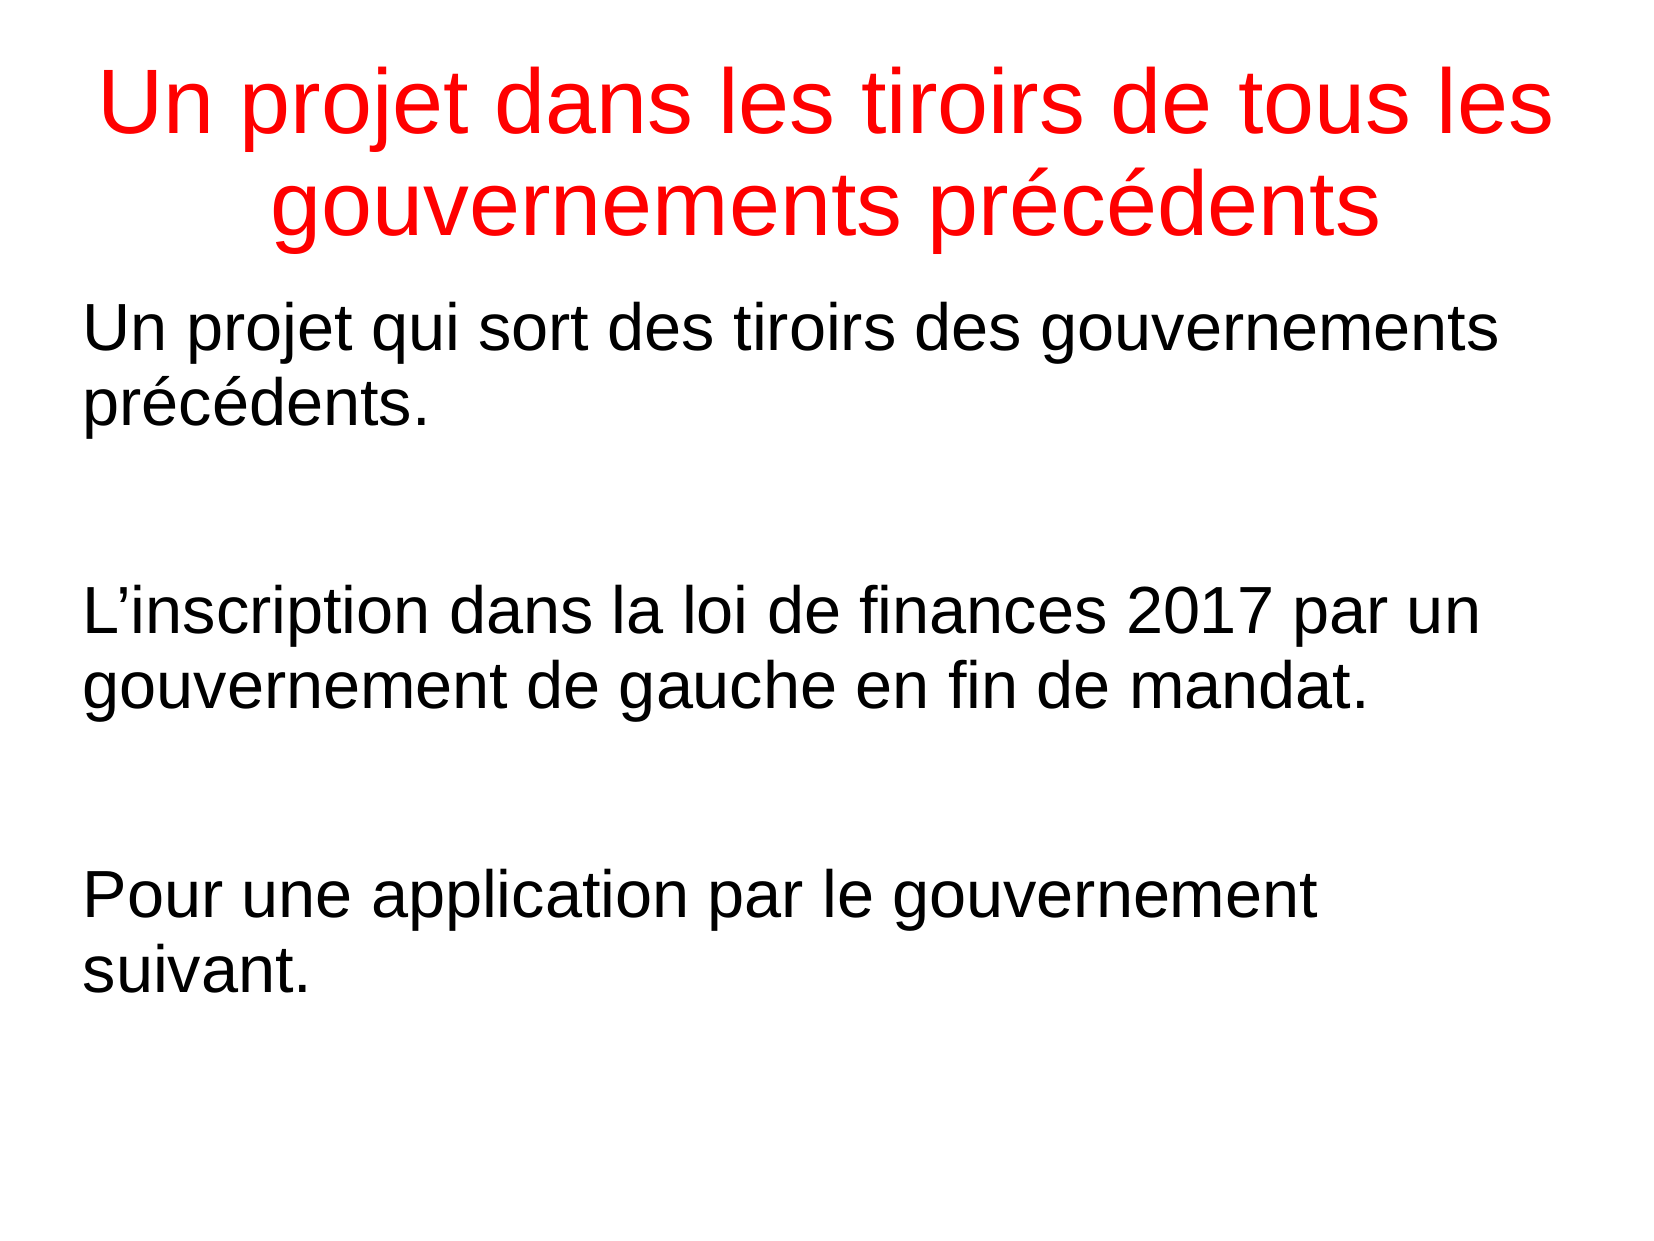

# Un projet dans les tiroirs de tous les gouvernements précédents
Un projet qui sort des tiroirs des gouvernements précédents.
L’inscription dans la loi de finances 2017 par un gouvernement de gauche en fin de mandat.
Pour une application par le gouvernement suivant.